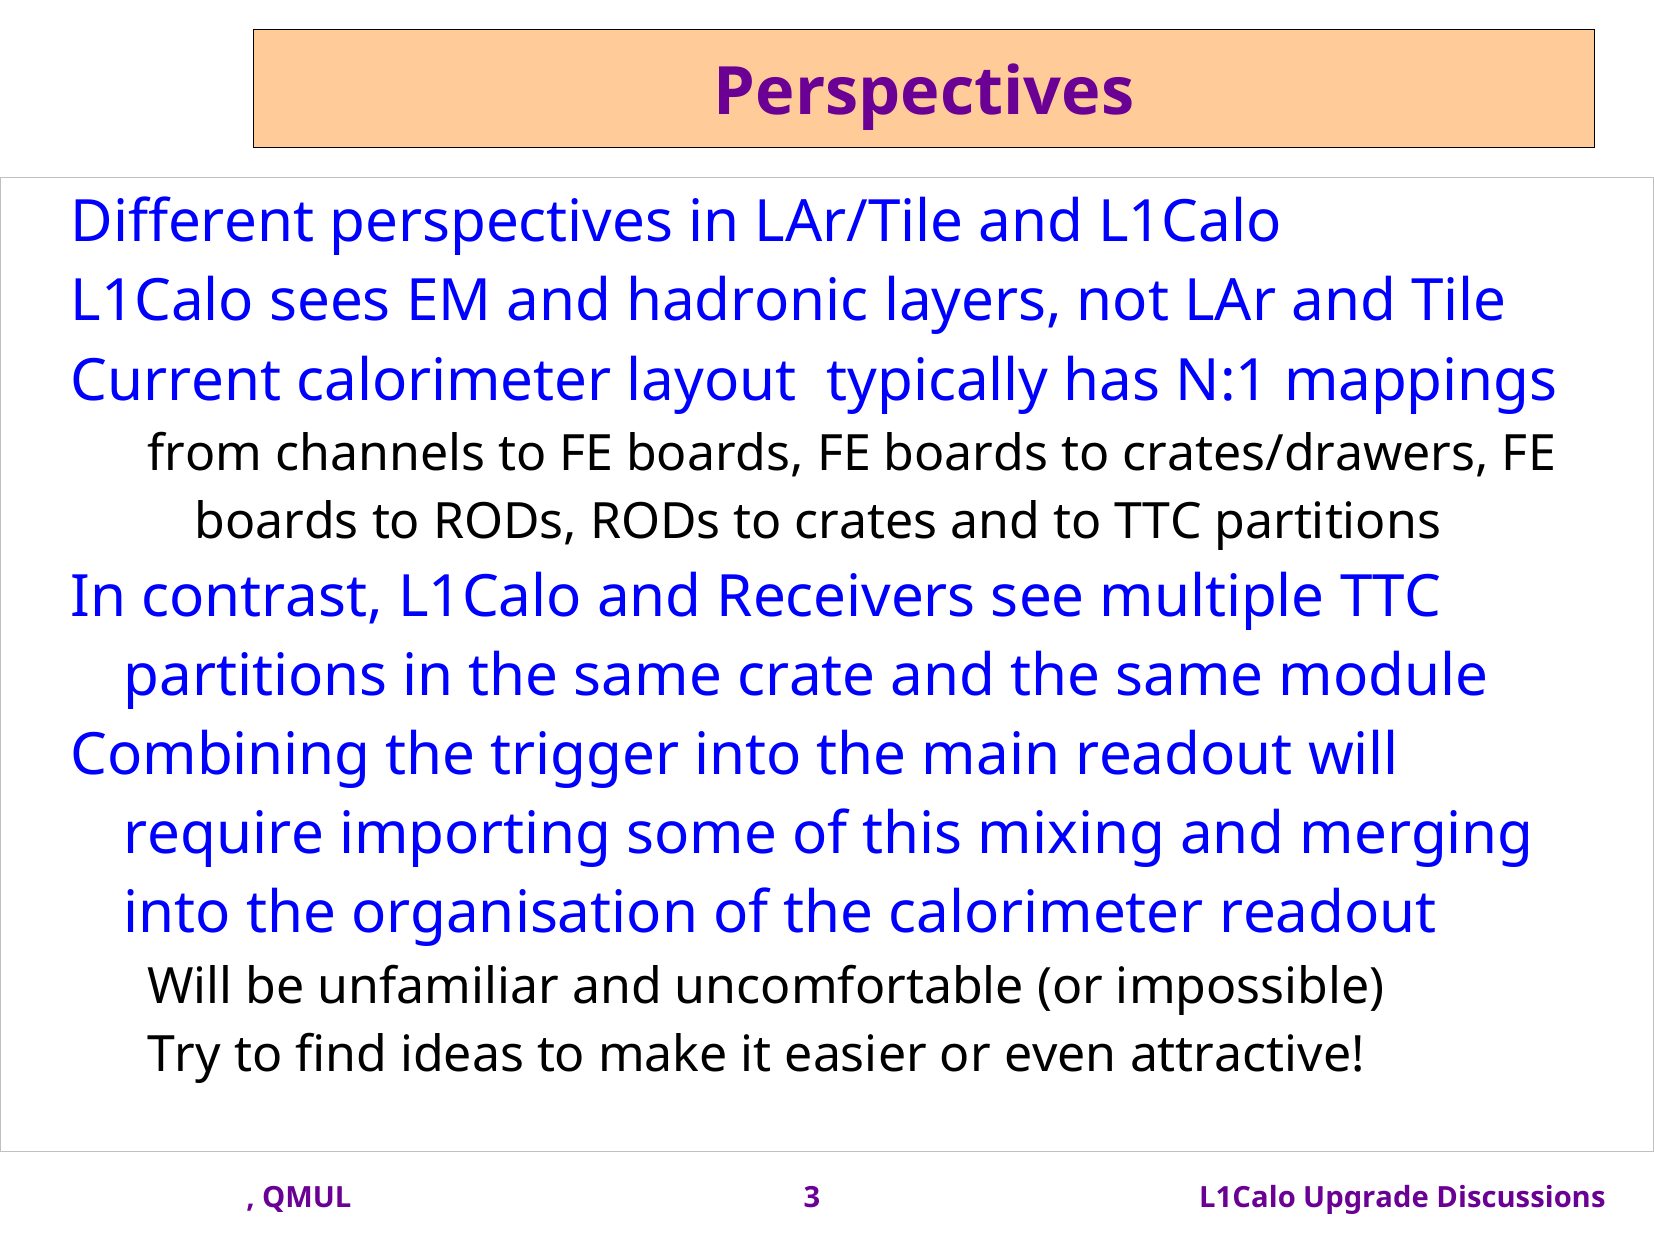

# Perspectives
Different perspectives in LAr/Tile and L1Calo
L1Calo sees EM and hadronic layers, not LAr and Tile
Current calorimeter layout typically has N:1 mappings
from channels to FE boards, FE boards to crates/drawers, FE boards to RODs, RODs to crates and to TTC partitions
In contrast, L1Calo and Receivers see multiple TTC partitions in the same crate and the same module
Combining the trigger into the main readout will require importing some of this mixing and merging into the organisation of the calorimeter readout
Will be unfamiliar and uncomfortable (or impossible)
Try to find ideas to make it easier or even attractive!